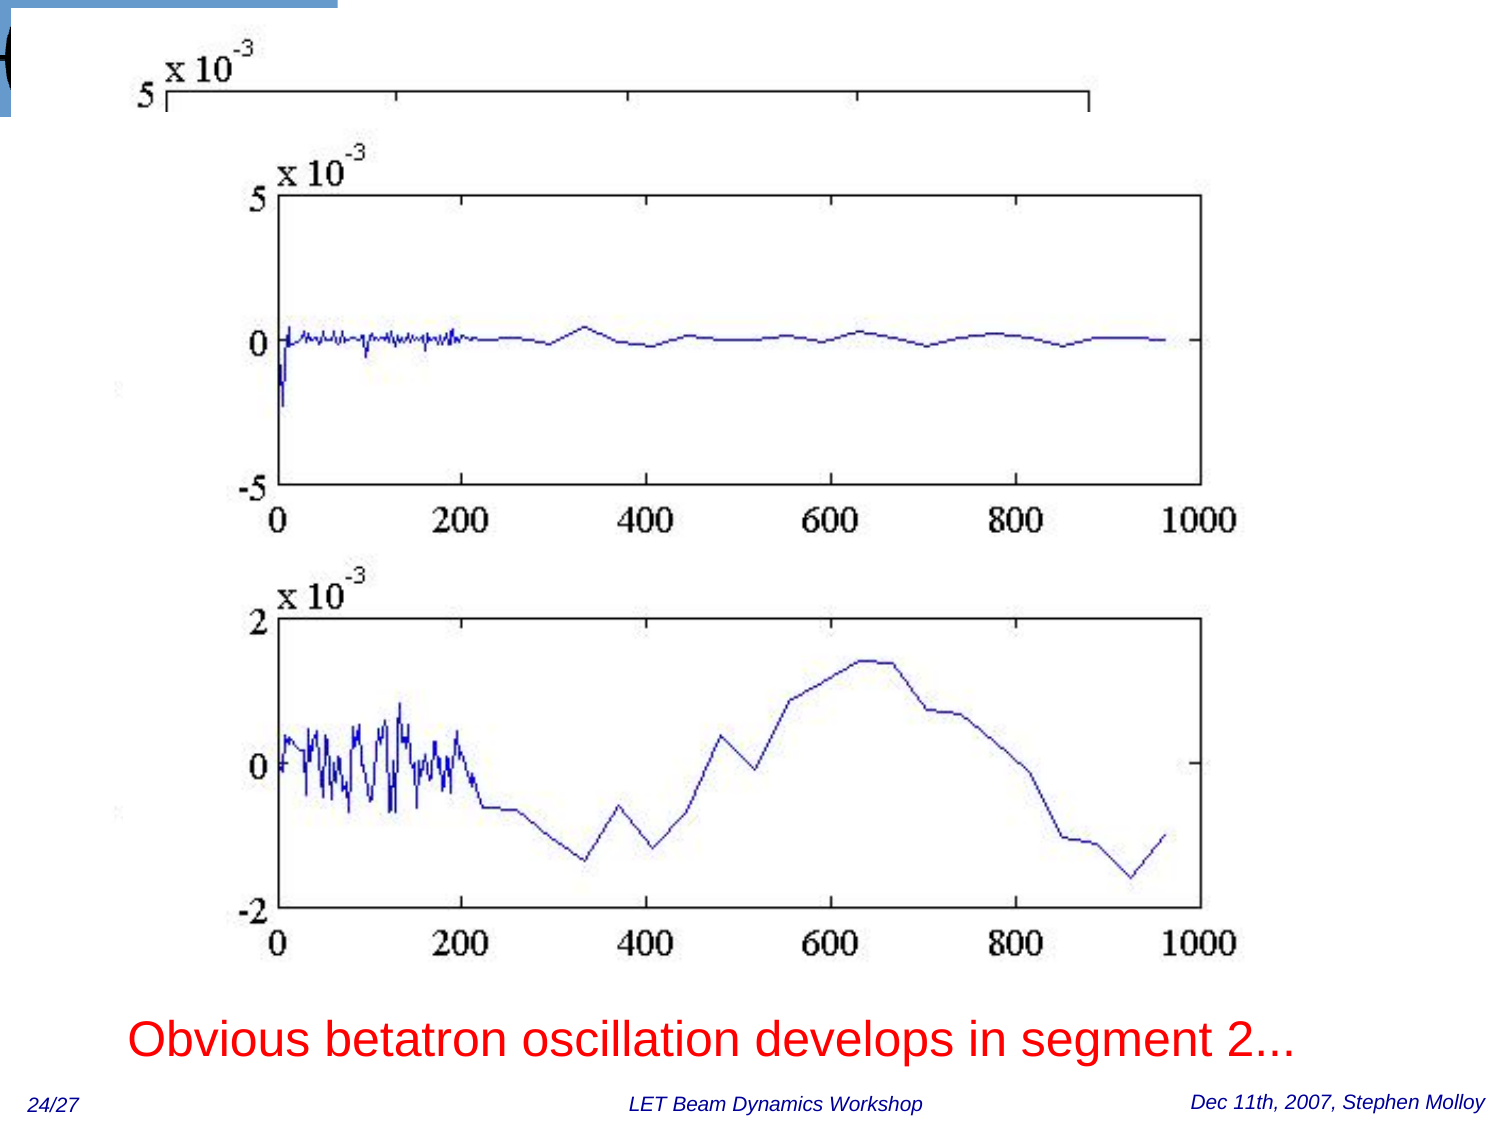

Obvious betatron oscillation develops in segment 2...